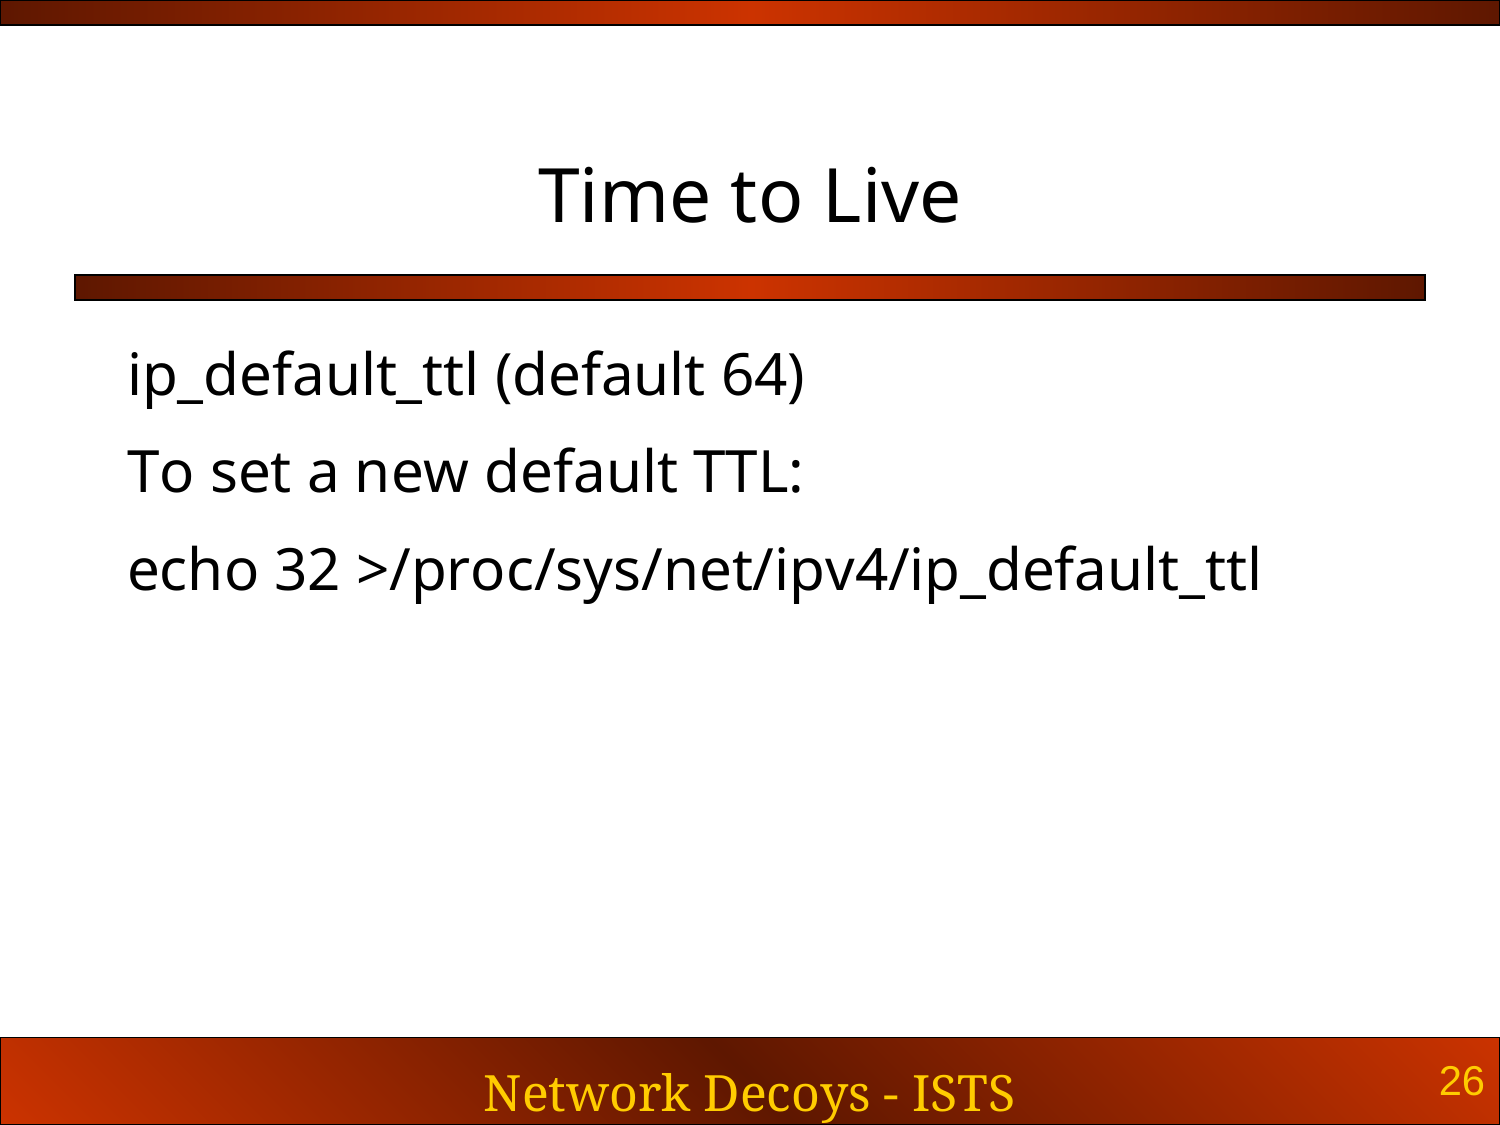

# Time to Live
ip_default_ttl (default 64)
To set a new default TTL:
echo 32 >/proc/sys/net/ipv4/ip_default_ttl